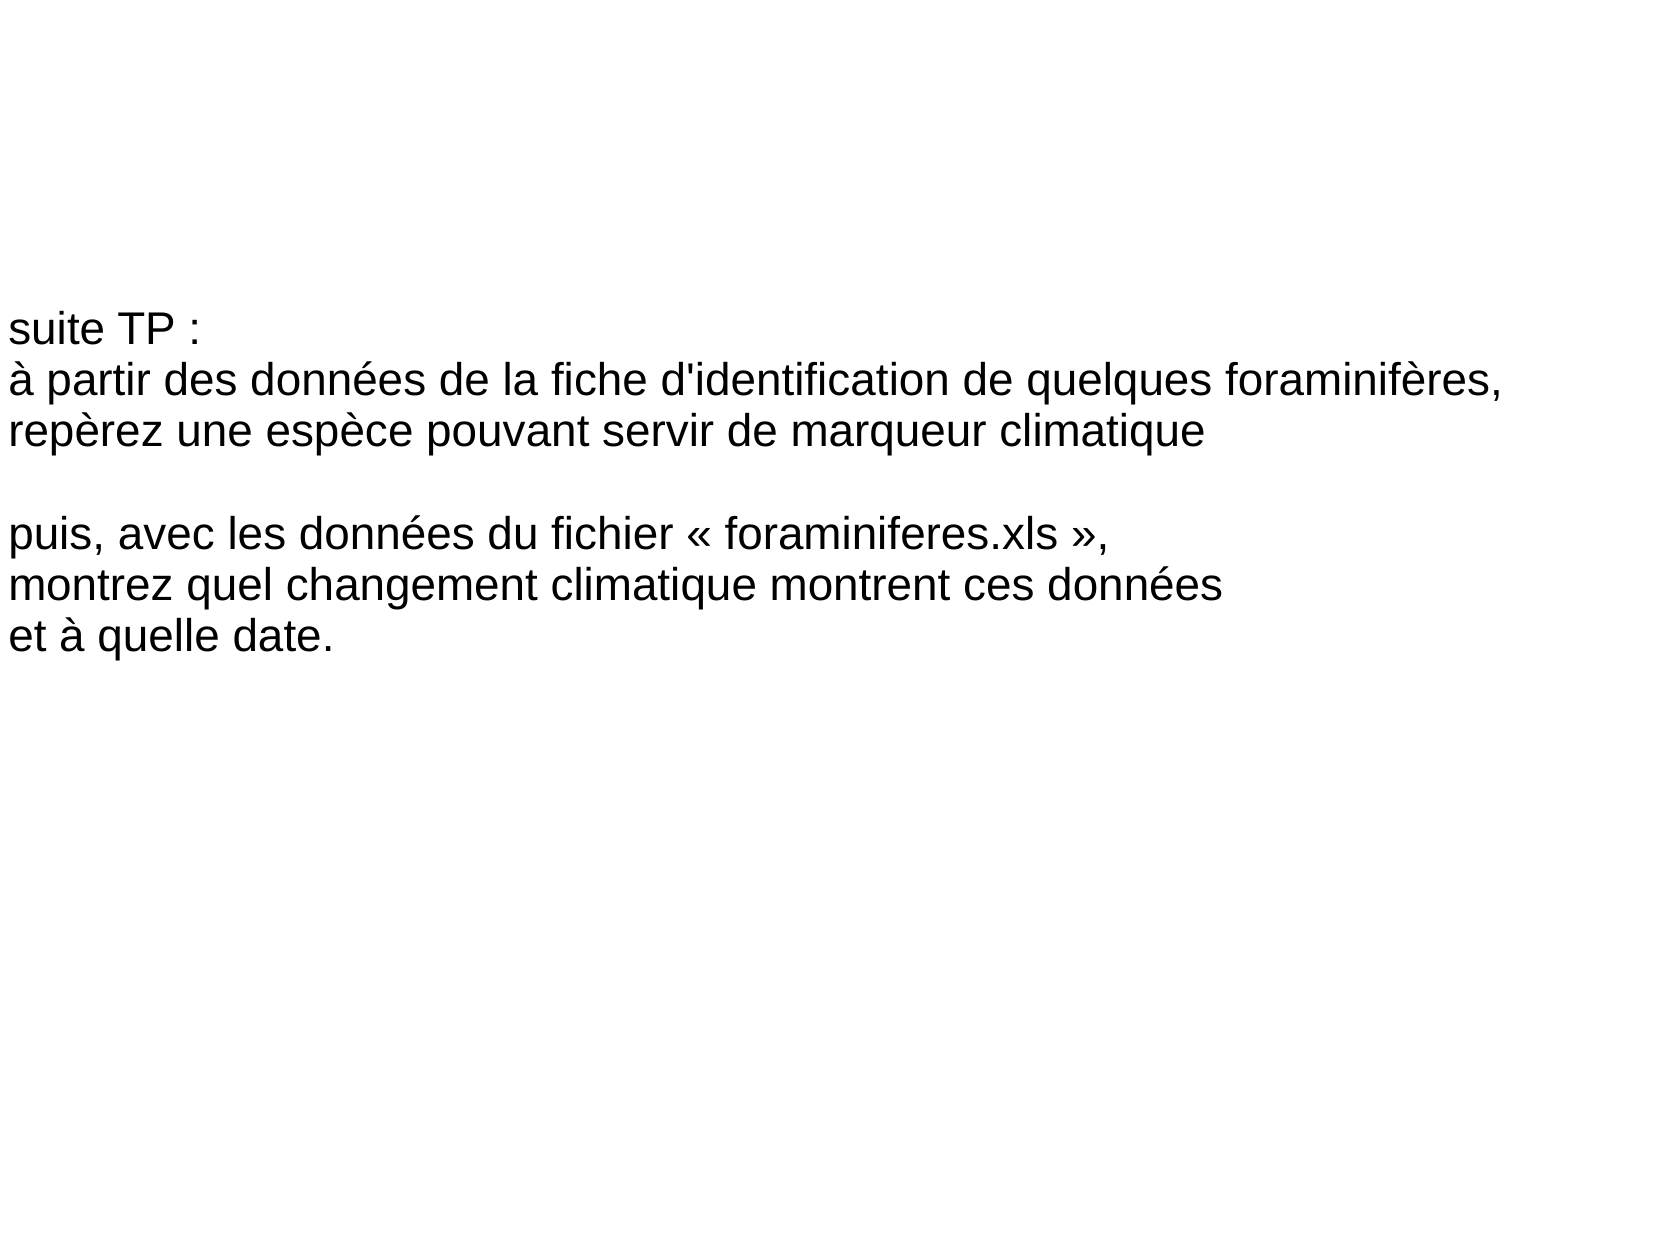

suite TP :
à partir des données de la fiche d'identification de quelques foraminifères,
repèrez une espèce pouvant servir de marqueur climatique
puis, avec les données du fichier « foraminiferes.xls »,
montrez quel changement climatique montrent ces données
et à quelle date.